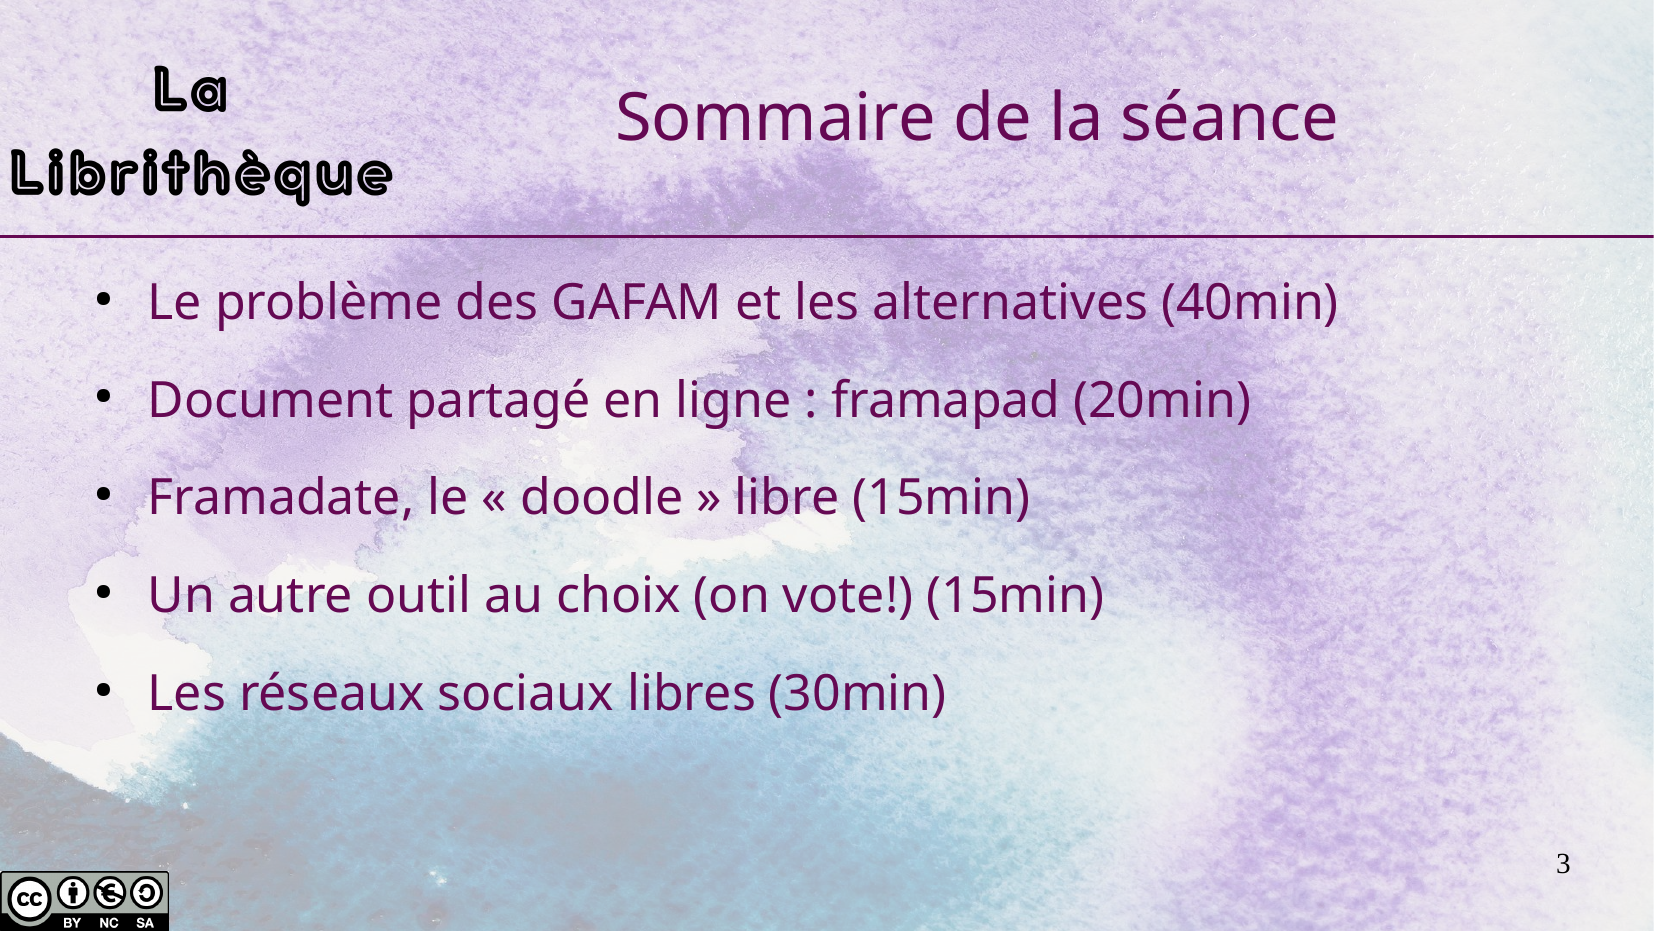

# Sommaire de la séance
Le problème des GAFAM et les alternatives (40min)
Document partagé en ligne : framapad (20min)
Framadate, le « doodle » libre (15min)
Un autre outil au choix (on vote!) (15min)
Les réseaux sociaux libres (30min)
3